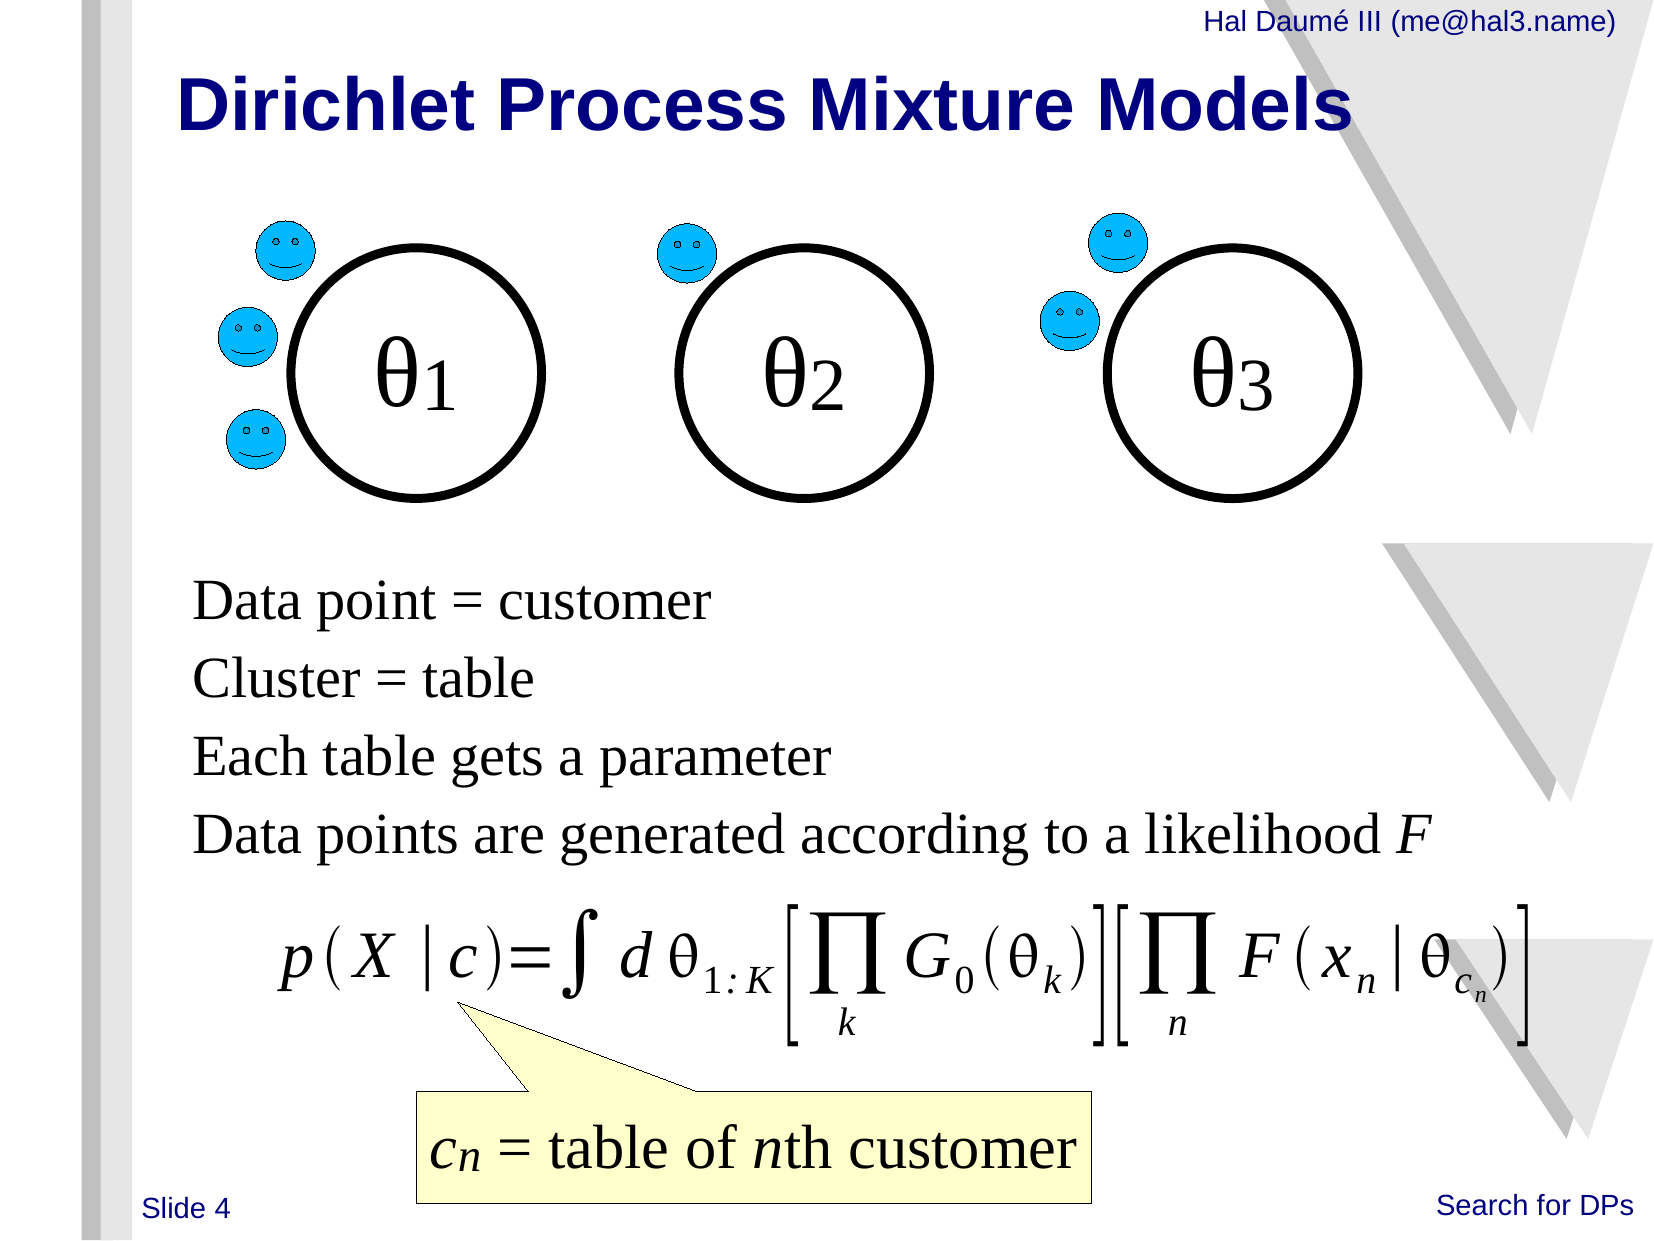

# Dirichlet Process Mixture Models
θ1
θ2
θ3
Data point = customer
Cluster = table
Each table gets a parameter
Data points are generated according to a likelihood F
cn = table of nth customer